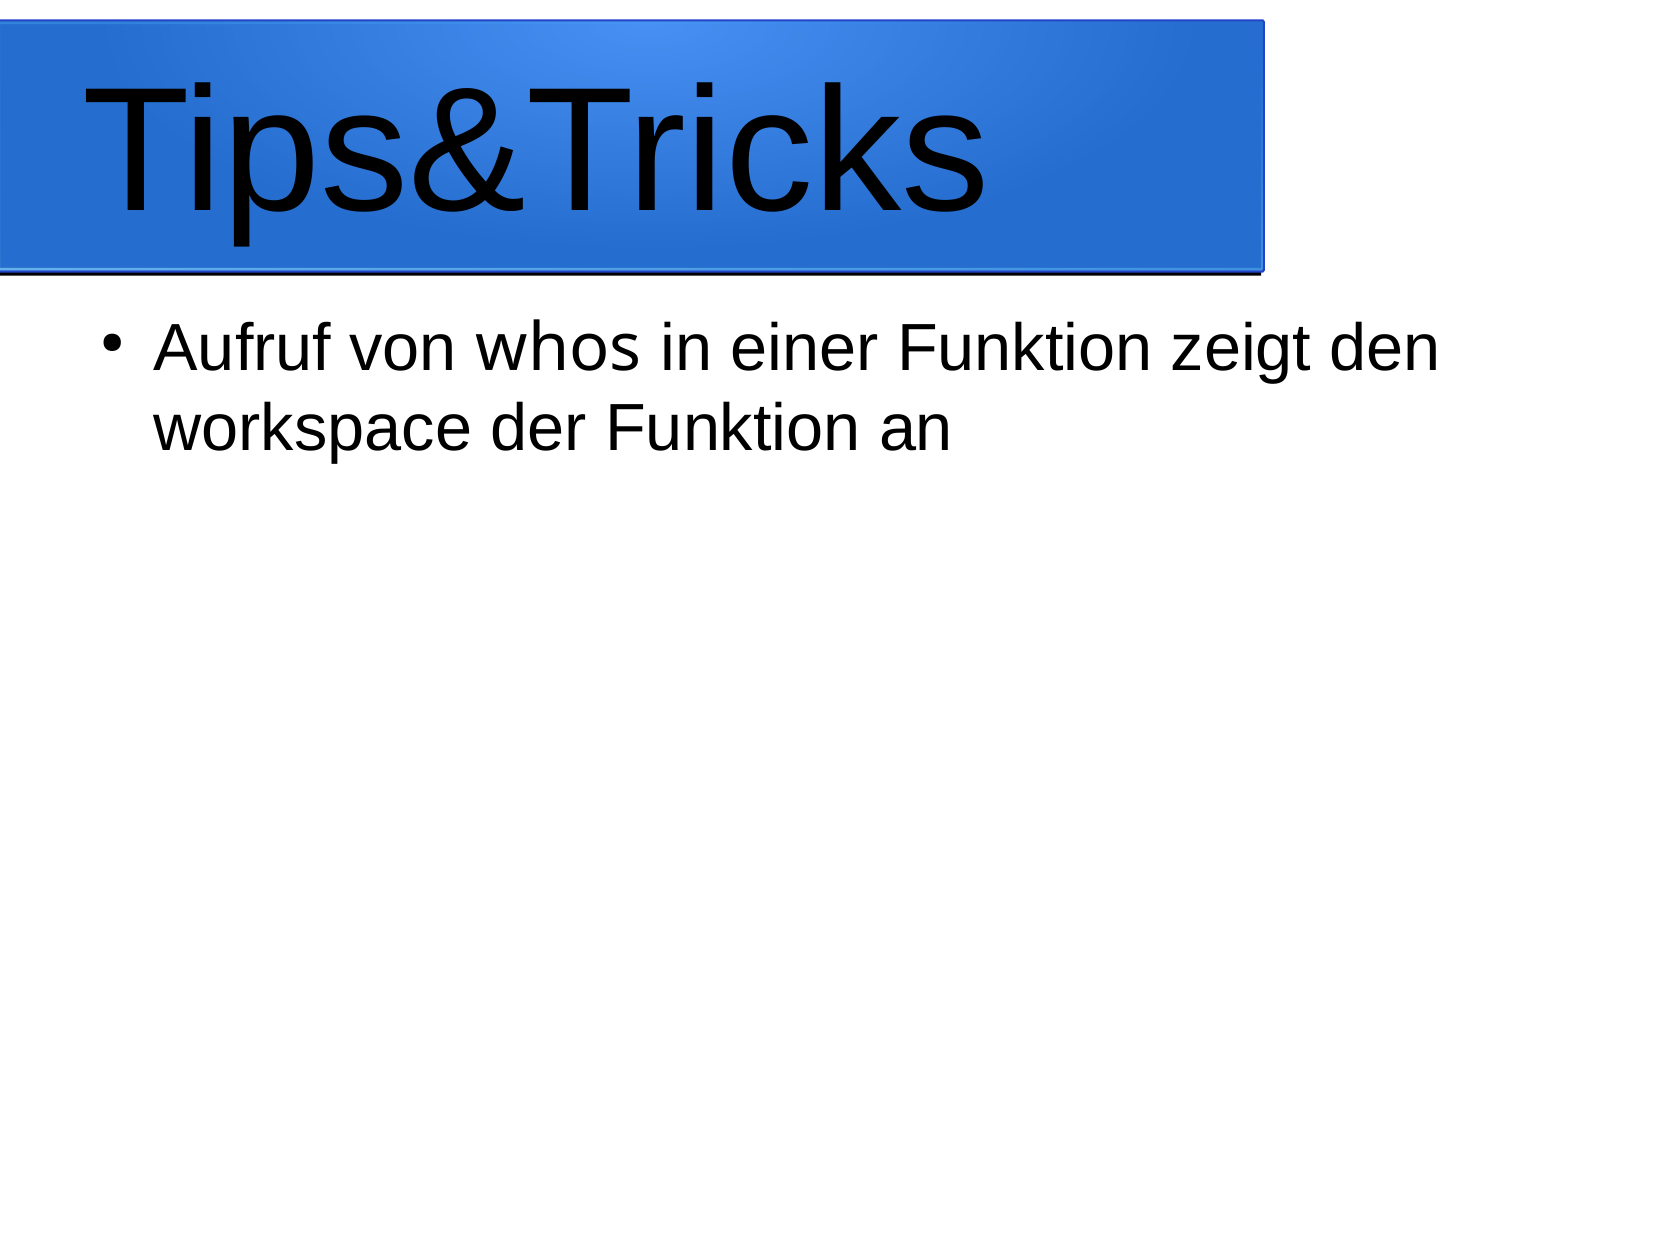

# Tips&Tricks
Aufruf von whos in einer Funktion zeigt den workspace der Funktion an